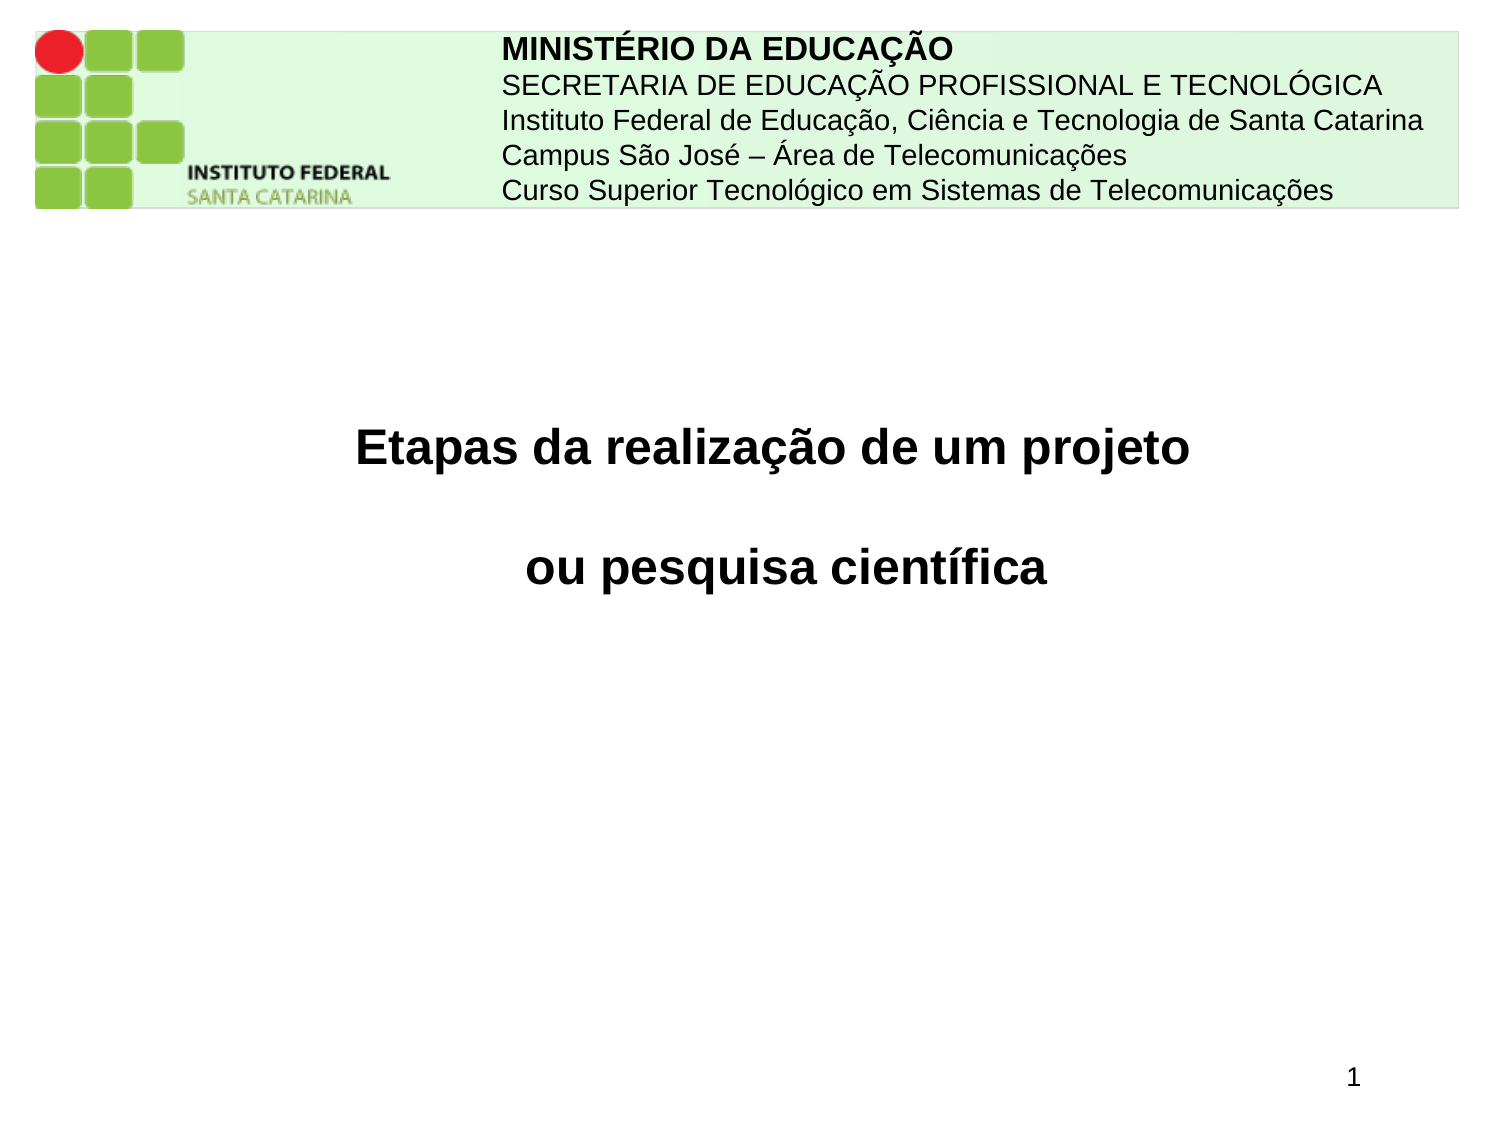

MINISTÉRIO DA EDUCAÇÃO
SECRETARIA DE EDUCAÇÃO PROFISSIONAL E TECNOLÓGICA
Instituto Federal de Educação, Ciência e Tecnologia de Santa Catarina
Campus São José – Área de Telecomunicações
Curso Superior Tecnológico em Sistemas de Telecomunicações
Etapas da realização de um projeto
 ou pesquisa científica
1